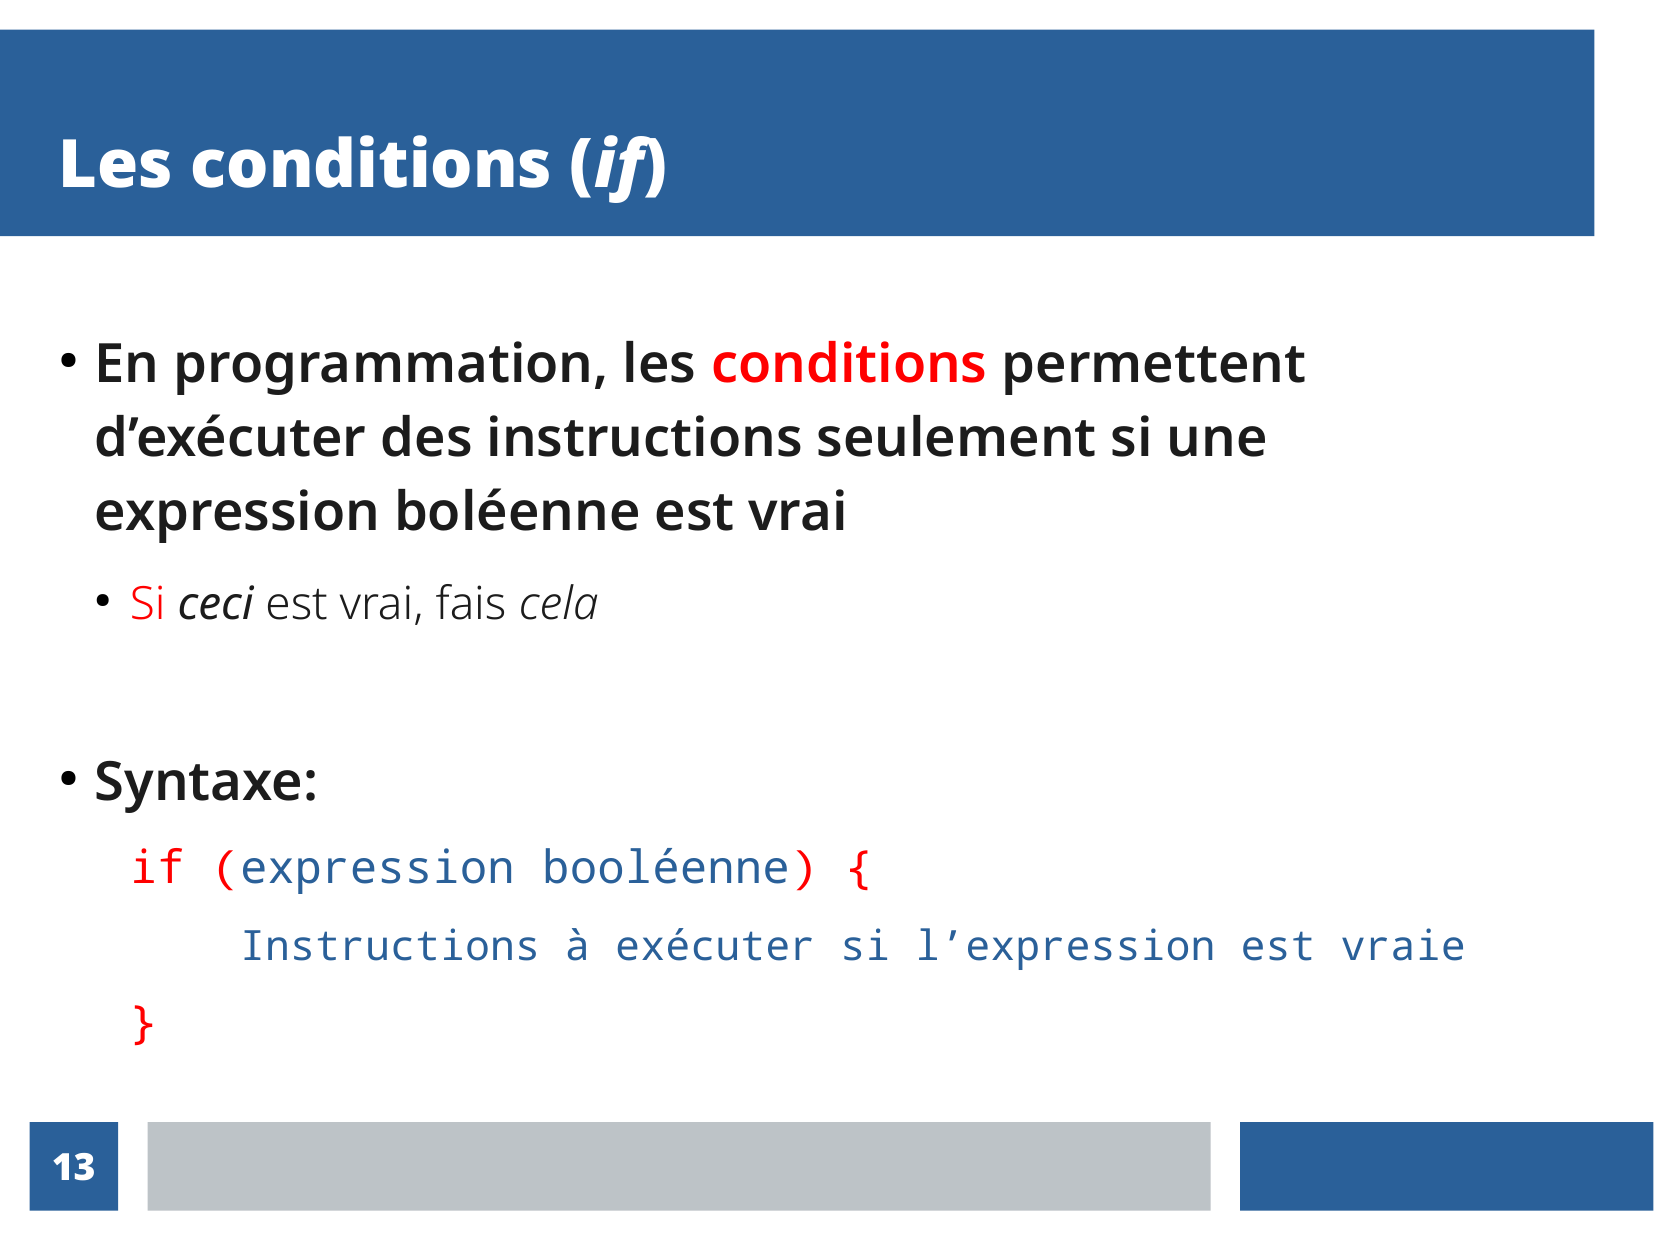

# Les conditions (if)
En programmation, les conditions permettent d’exécuter des instructions seulement si une expression boléenne est vrai
Si ceci est vrai, fais cela
Syntaxe:
if (expression booléenne) {
 Instructions à exécuter si l’expression est vraie
}
13